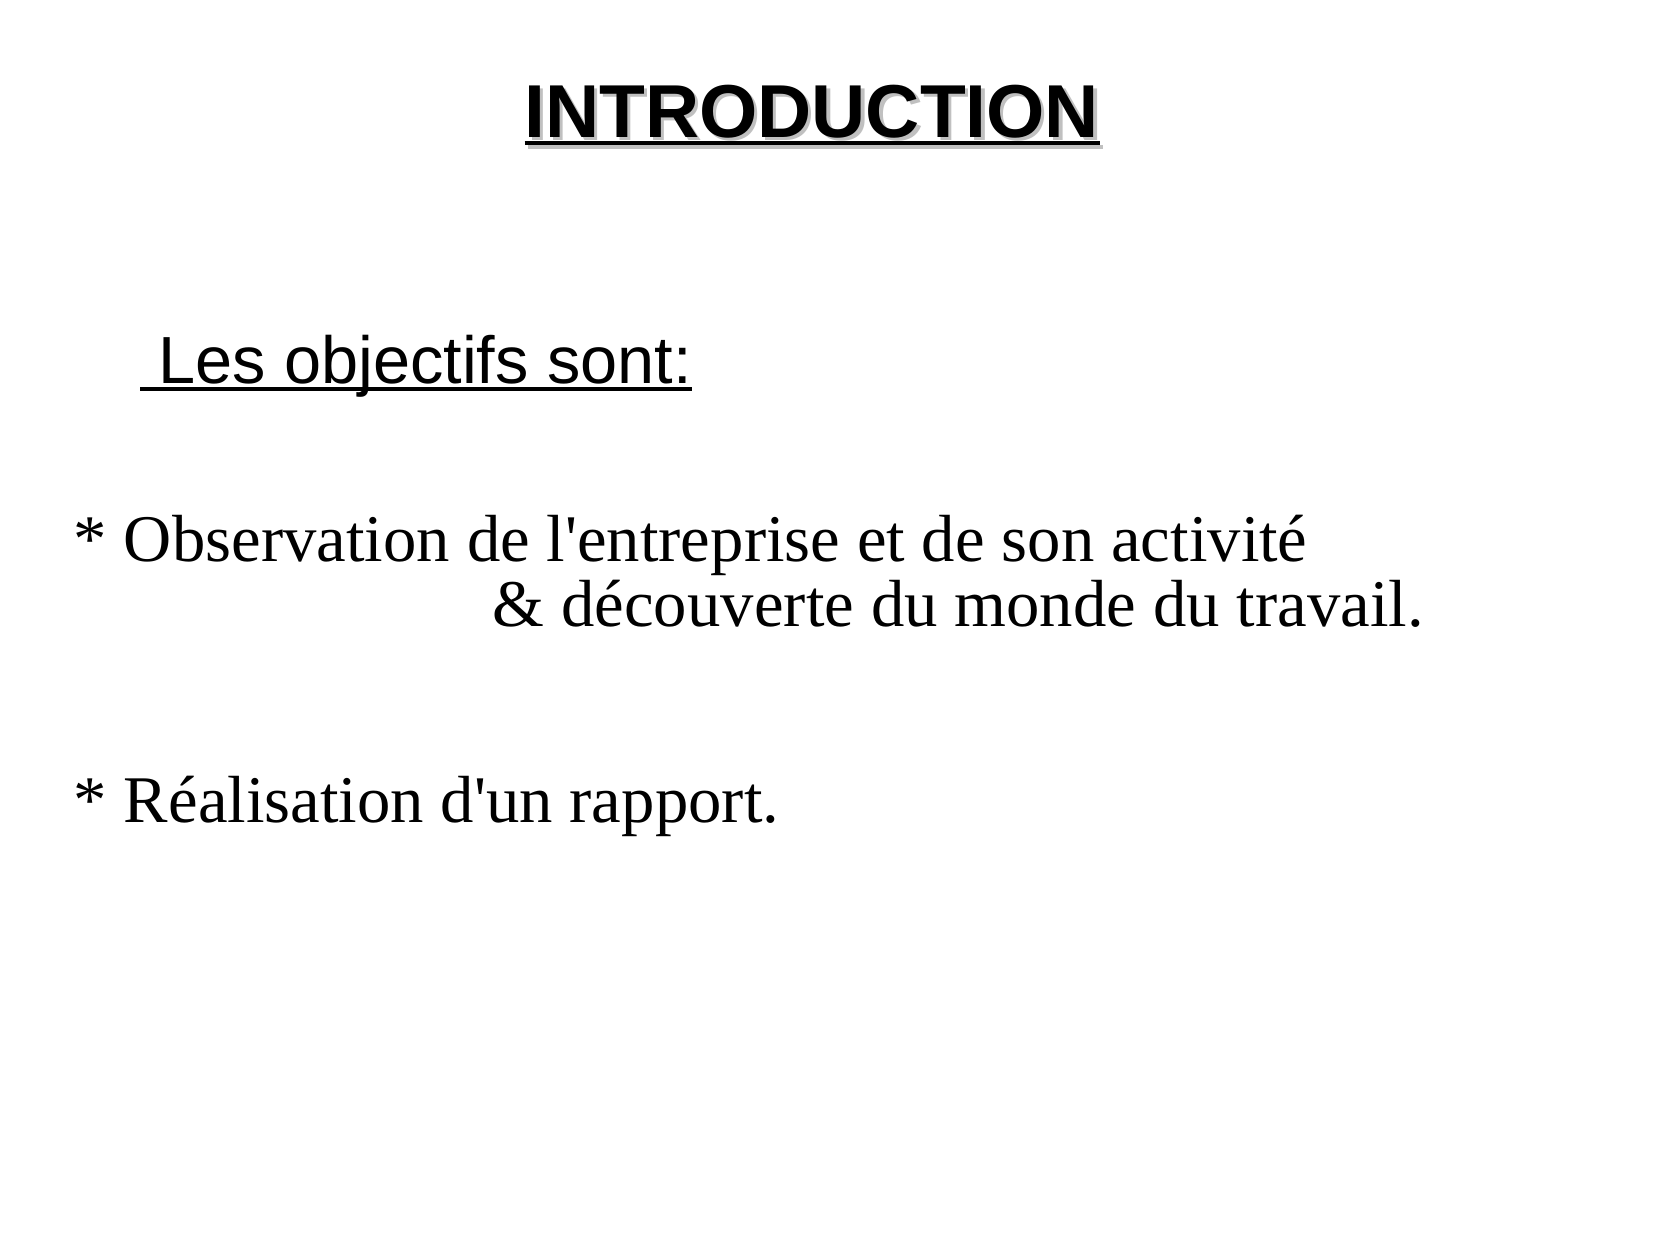

INTRODUCTION
 Les objectifs sont:
* Observation de l'entreprise et de son activité
 & découverte du monde du travail.
* Réalisation d'un rapport.